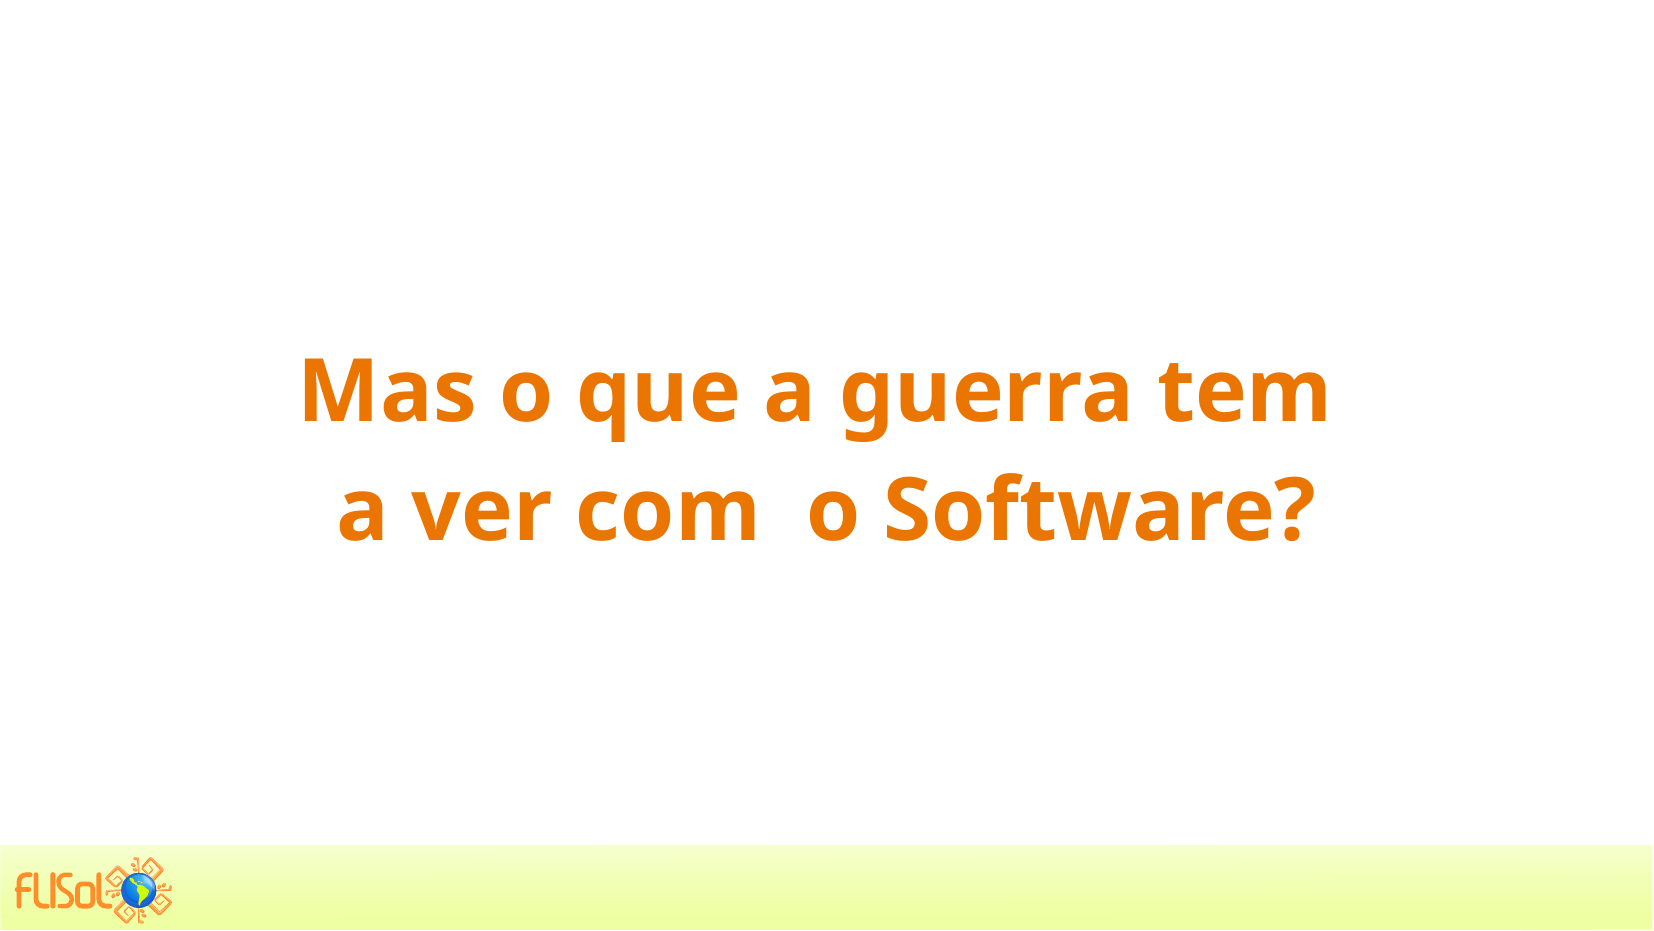

# Mas o que a guerra tem
a ver com o Software?